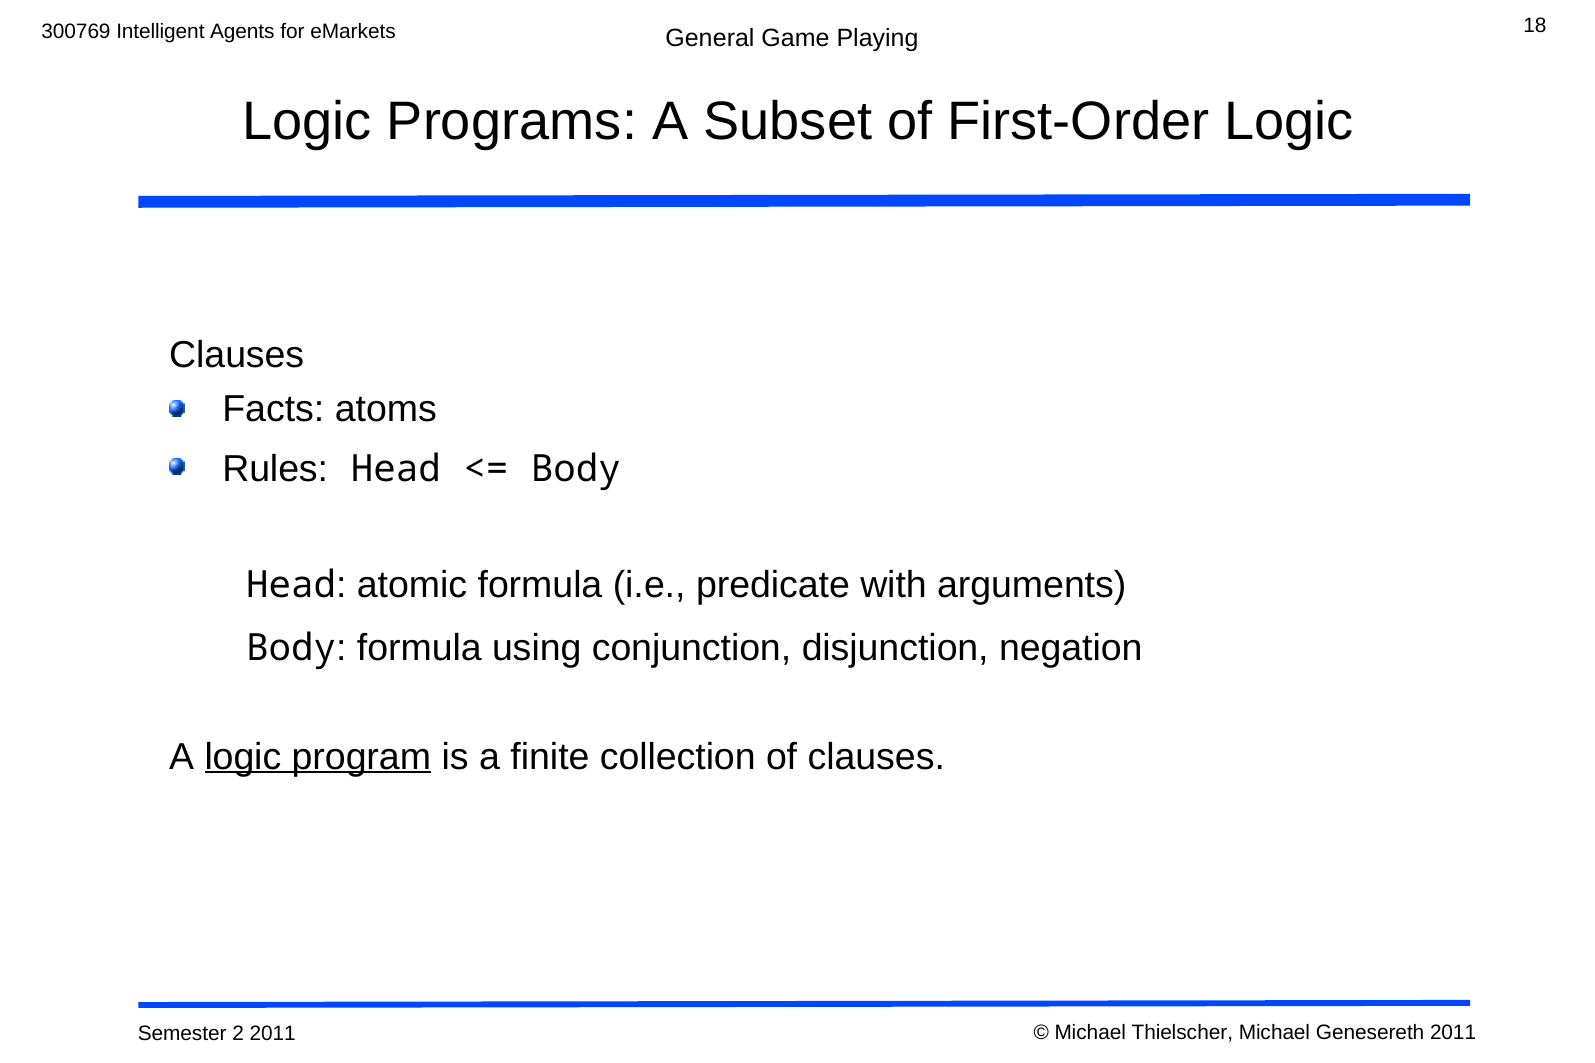

# Logic Programs: A Subset of First-Order Logic
Clauses
Facts: atoms
Rules: Head <= Body
Head: atomic formula (i.e., predicate with arguments)
Body: formula using conjunction, disjunction, negation
A logic program is a finite collection of clauses.